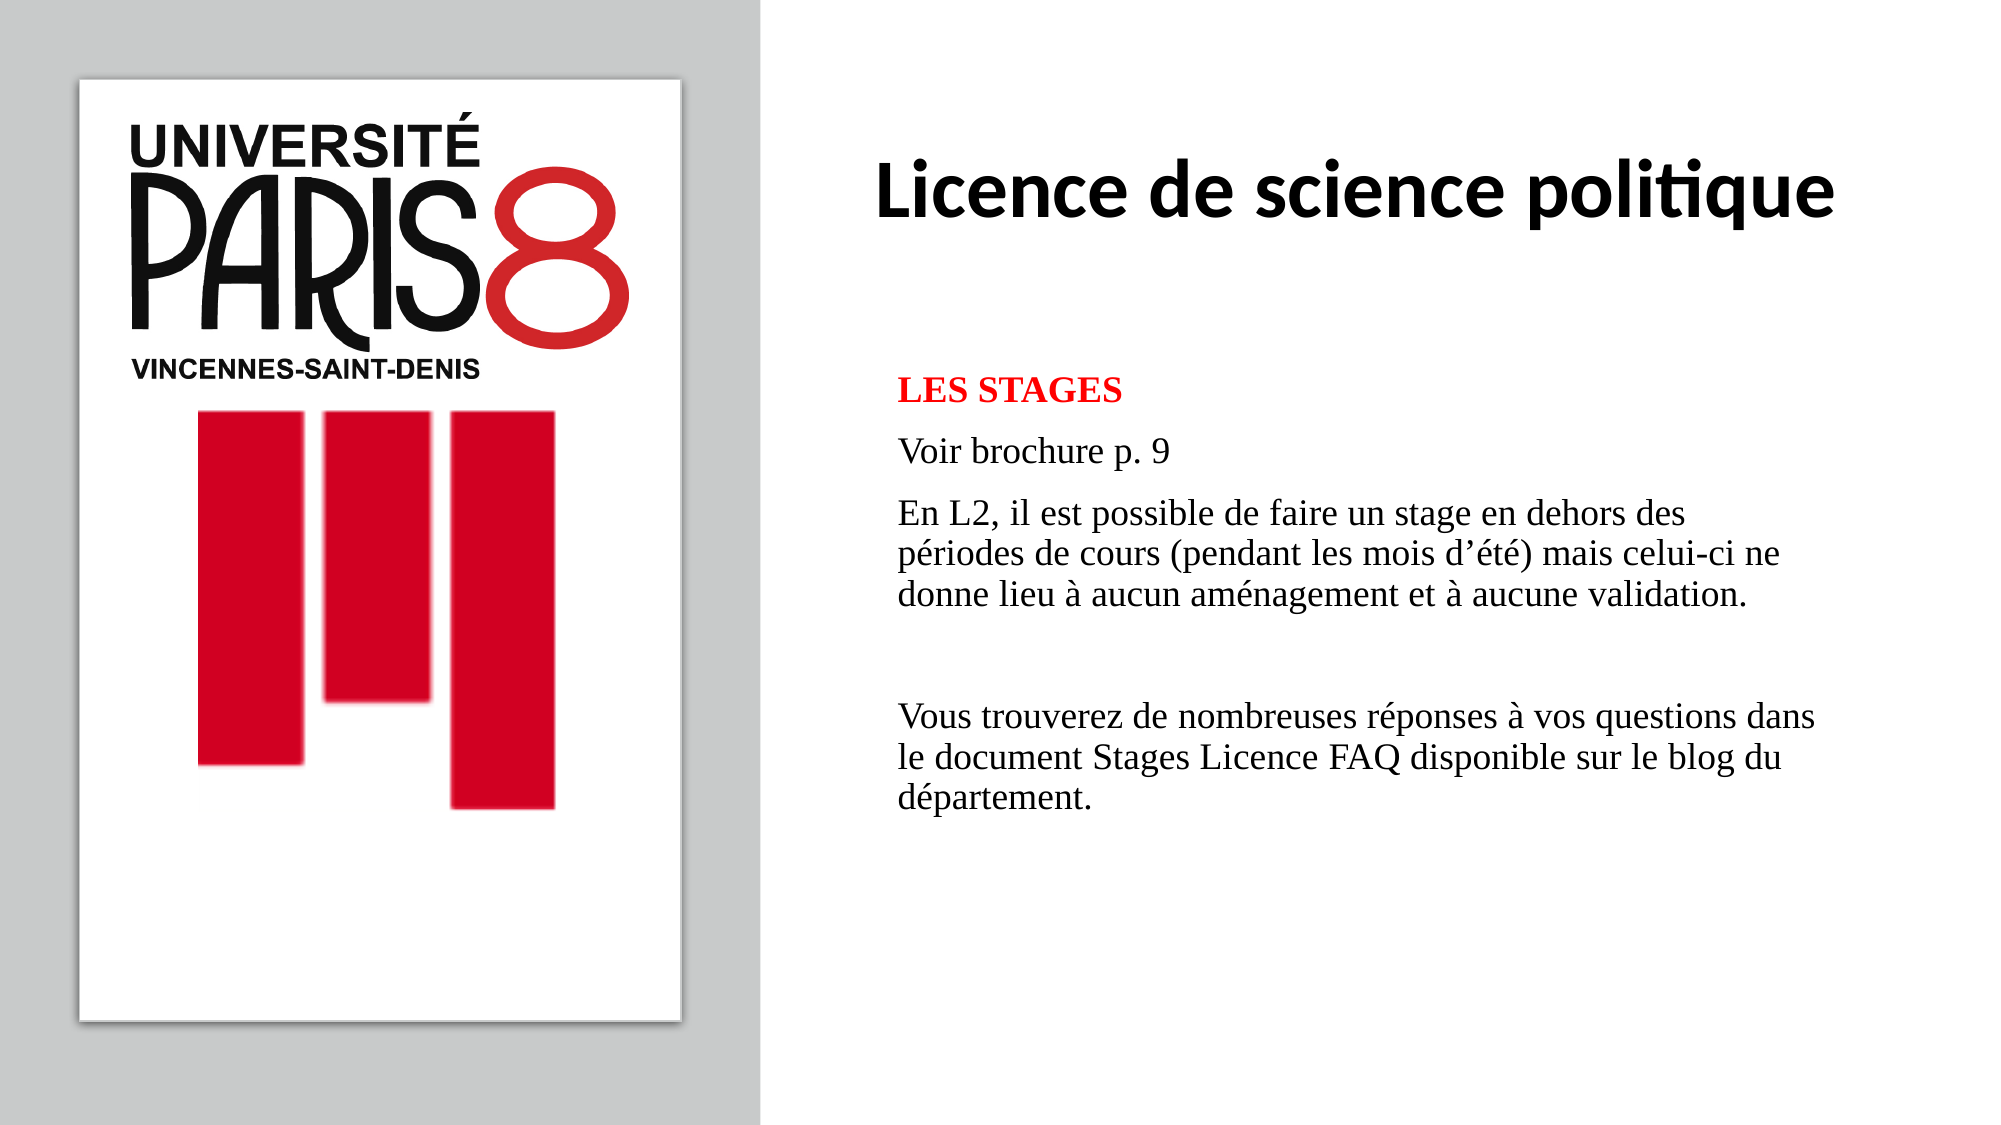

# Licence de science politique
LES STAGES
Voir brochure p. 9
En L2, il est possible de faire un stage en dehors des périodes de cours (pendant les mois d’été) mais celui-ci ne donne lieu à aucun aménagement et à aucune validation.
Vous trouverez de nombreuses réponses à vos questions dans le document Stages Licence FAQ disponible sur le blog du département.